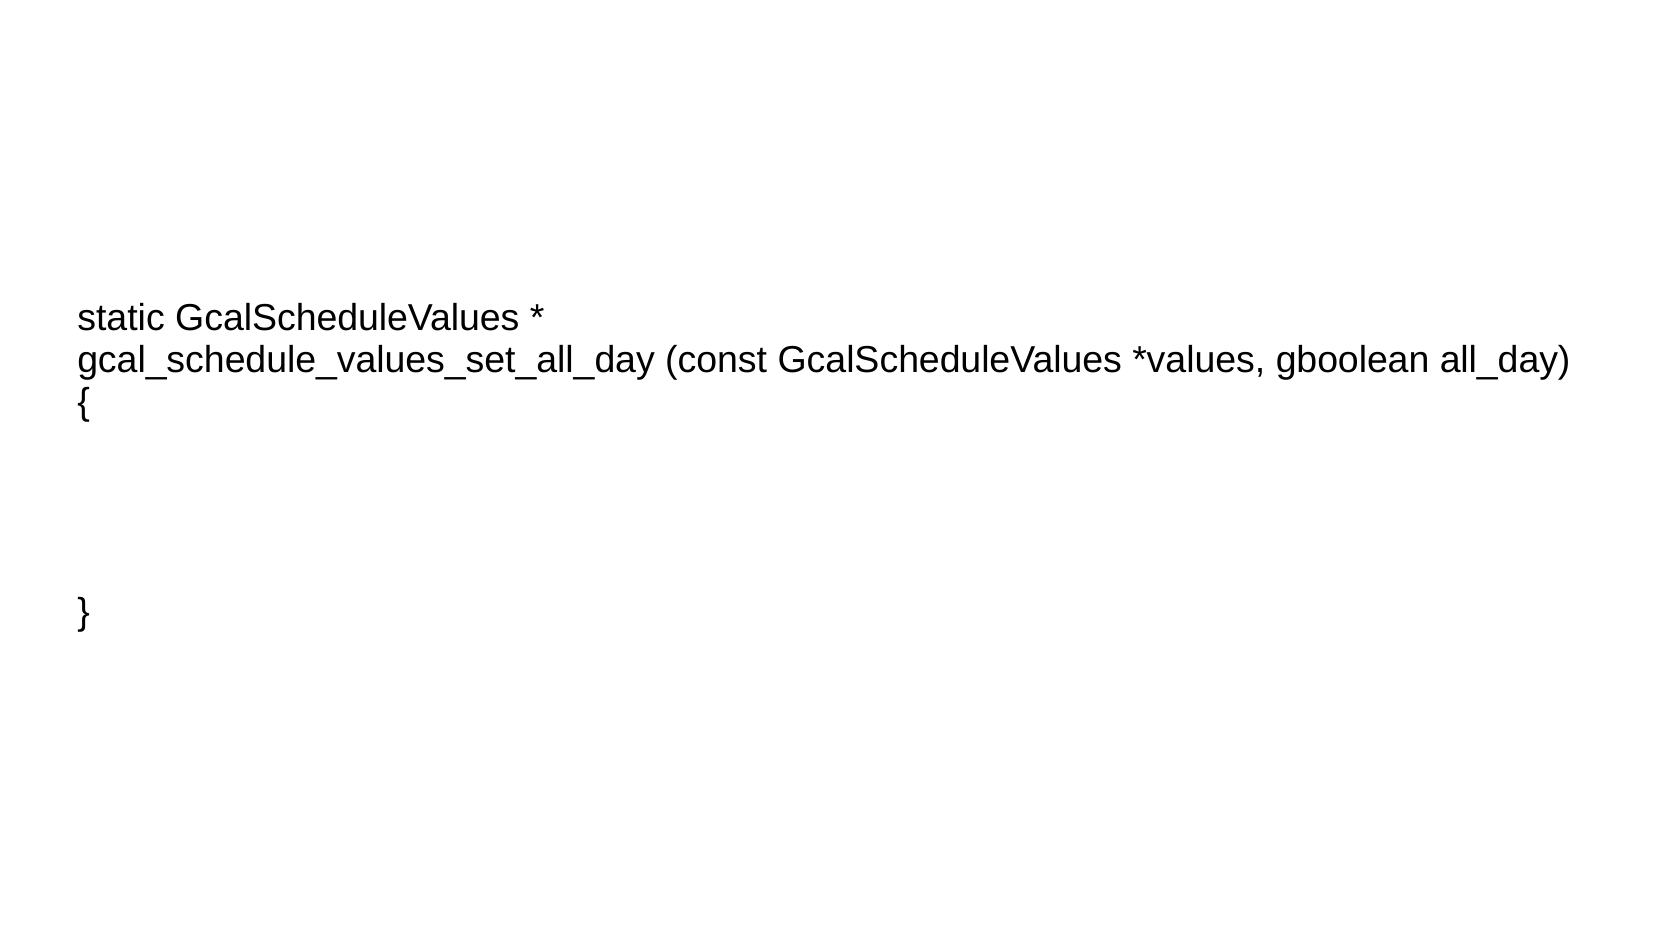

static GcalScheduleValues *
gcal_schedule_values_set_all_day (const GcalScheduleValues *values, gboolean all_day)
{
 GcalScheduleValues *copy = gcal_schedule_values_copy (values);
 copy->all_day = all_day;
 return copy;
}